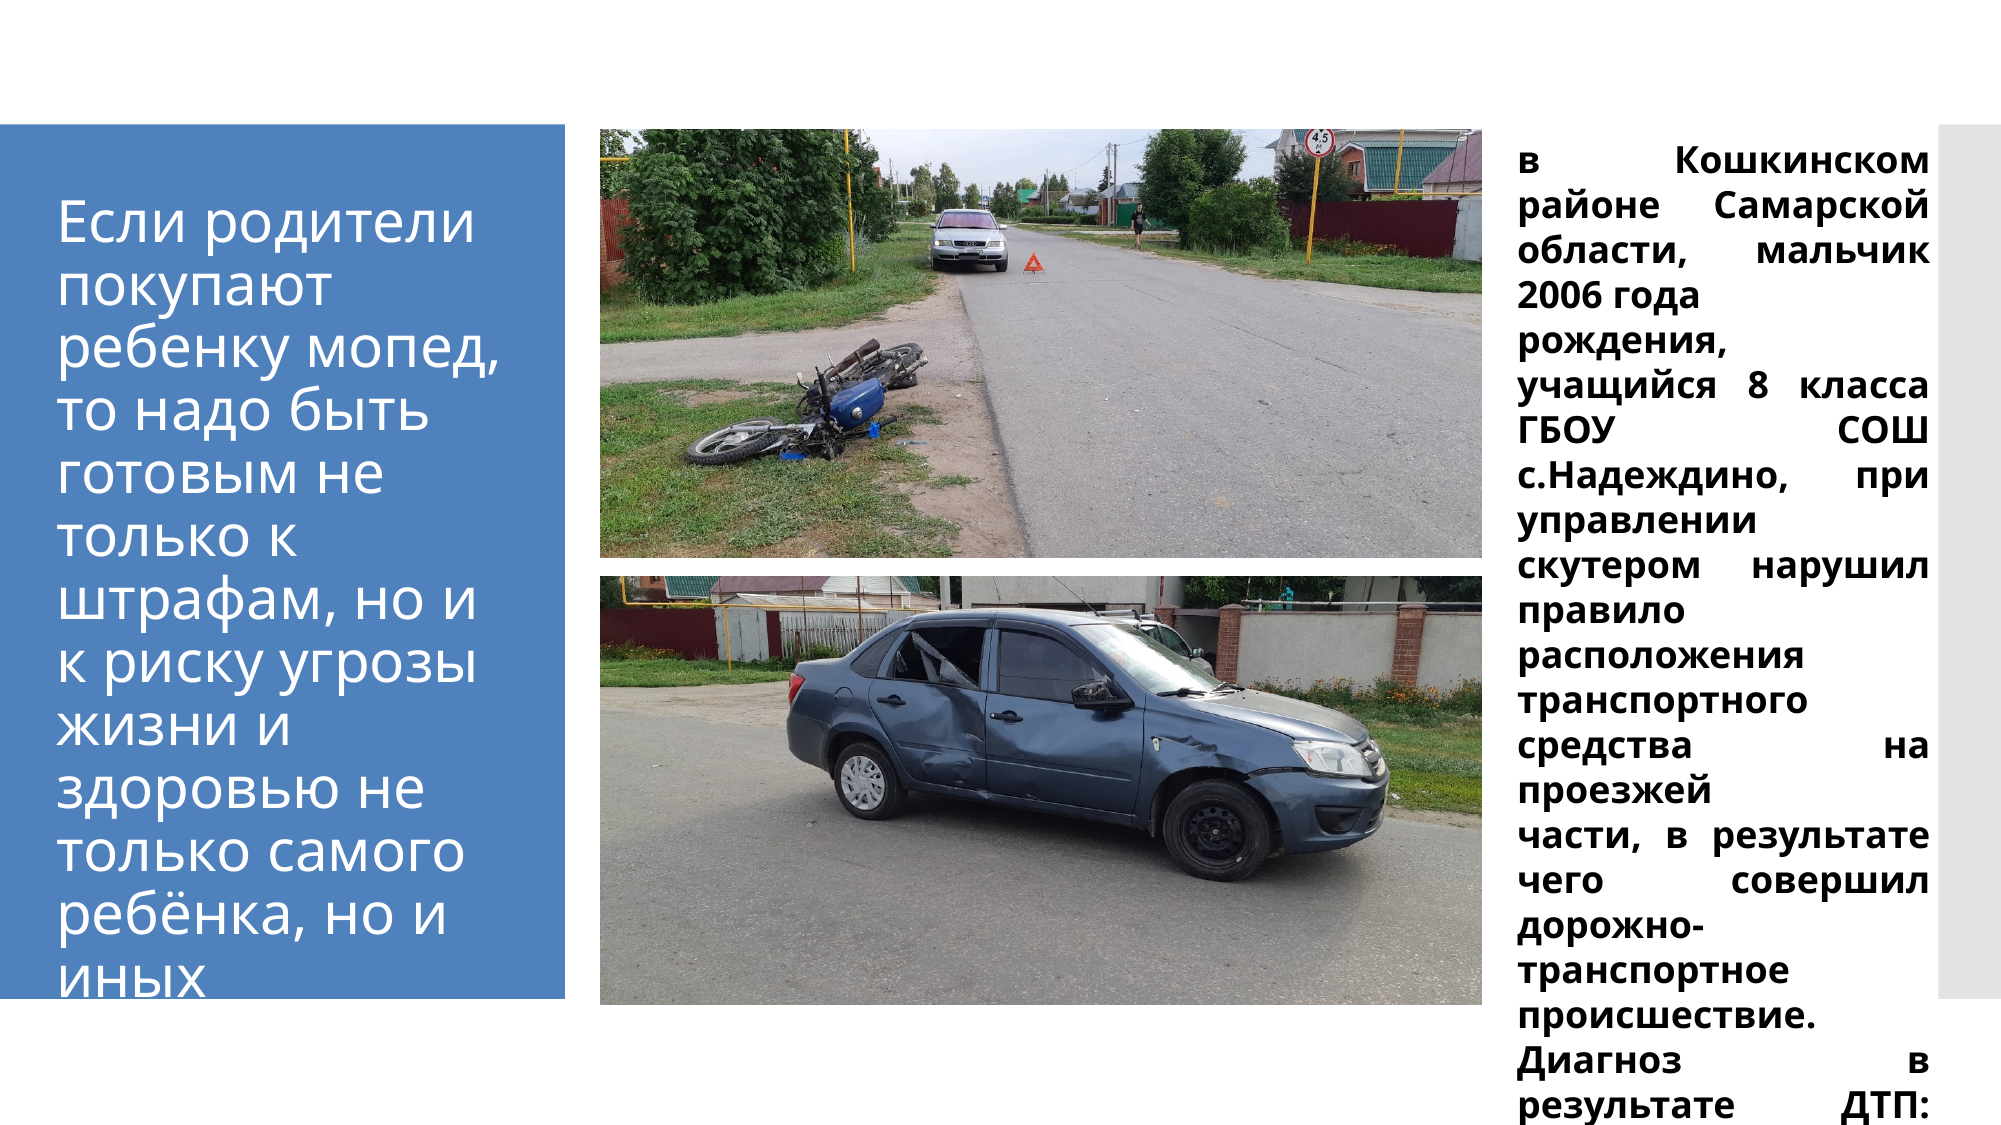

в Кошкинском районе Самарской области, мальчик 2006 года
рождения, учащийся 8 класса ГБОУ СОШ с.Надеждино, при управлении
скутером нарушил правило расположения транспортного средства на проезжей
части, в результате чего совершил дорожно-транспортное происшествие.
Диагноз в результате ДТП: перелом правой таранной кости, подвывих стопы.
# Если родители покупают ребенку мопед, то надо быть готовым не только к штрафам, но и к риску угрозы жизни и здоровью не только самого ребёнка, но и иных участников дорожного движения.